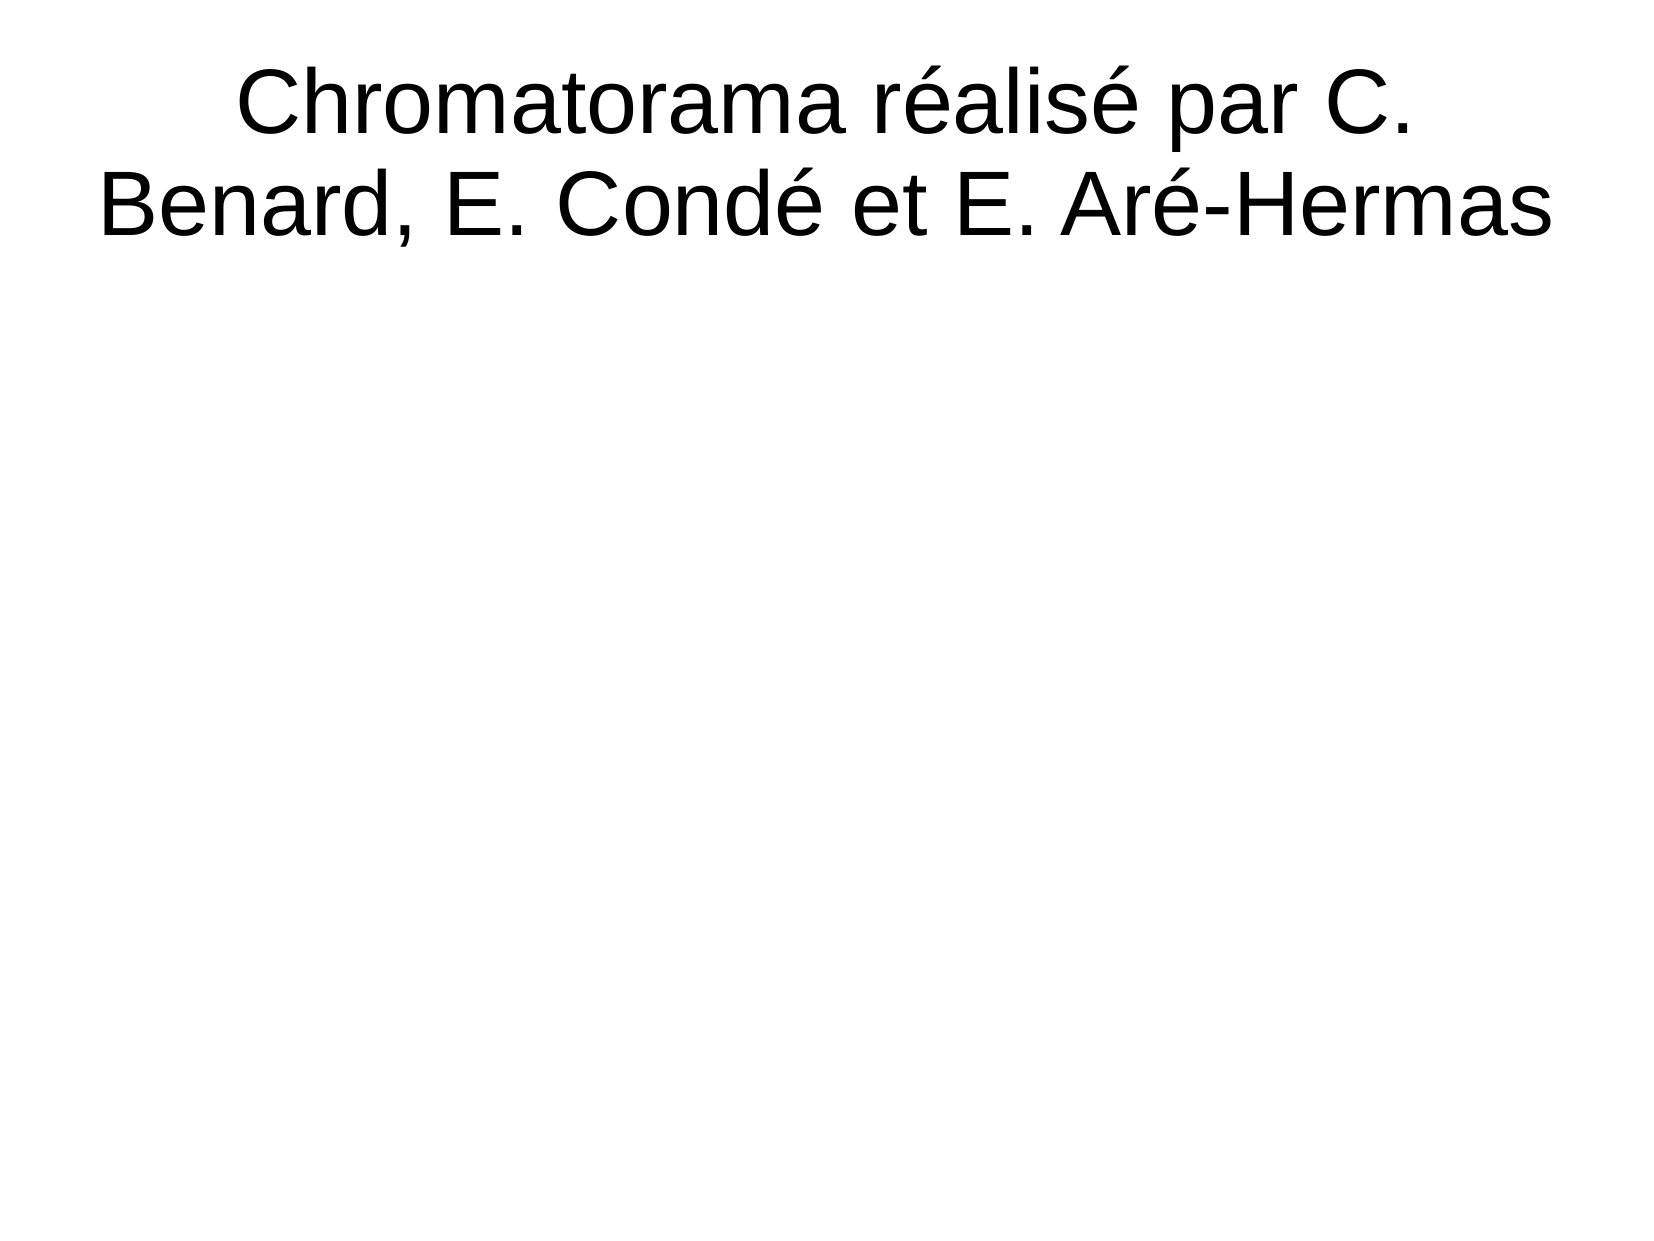

# Chromatorama réalisé par C. Benard, E. Condé et E. Aré-Hermas